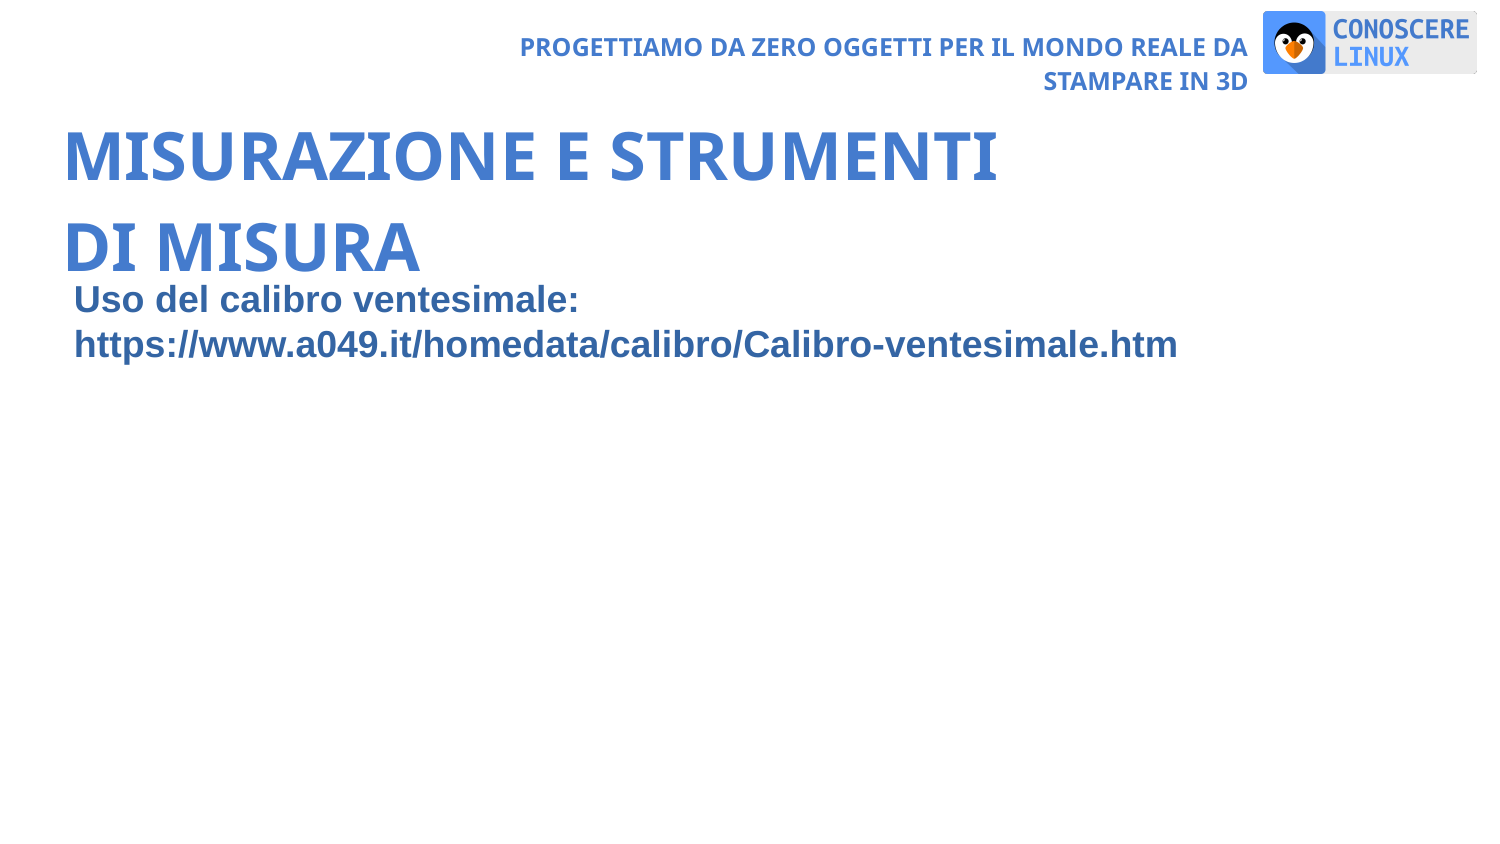

PROGETTIAMO DA ZERO OGGETTI PER IL MONDO REALE DA STAMPARE IN 3D
MISURAZIONE E STRUMENTI DI MISURA
# Uso del calibro ventesimale: https://www.a049.it/homedata/calibro/Calibro-ventesimale.htm